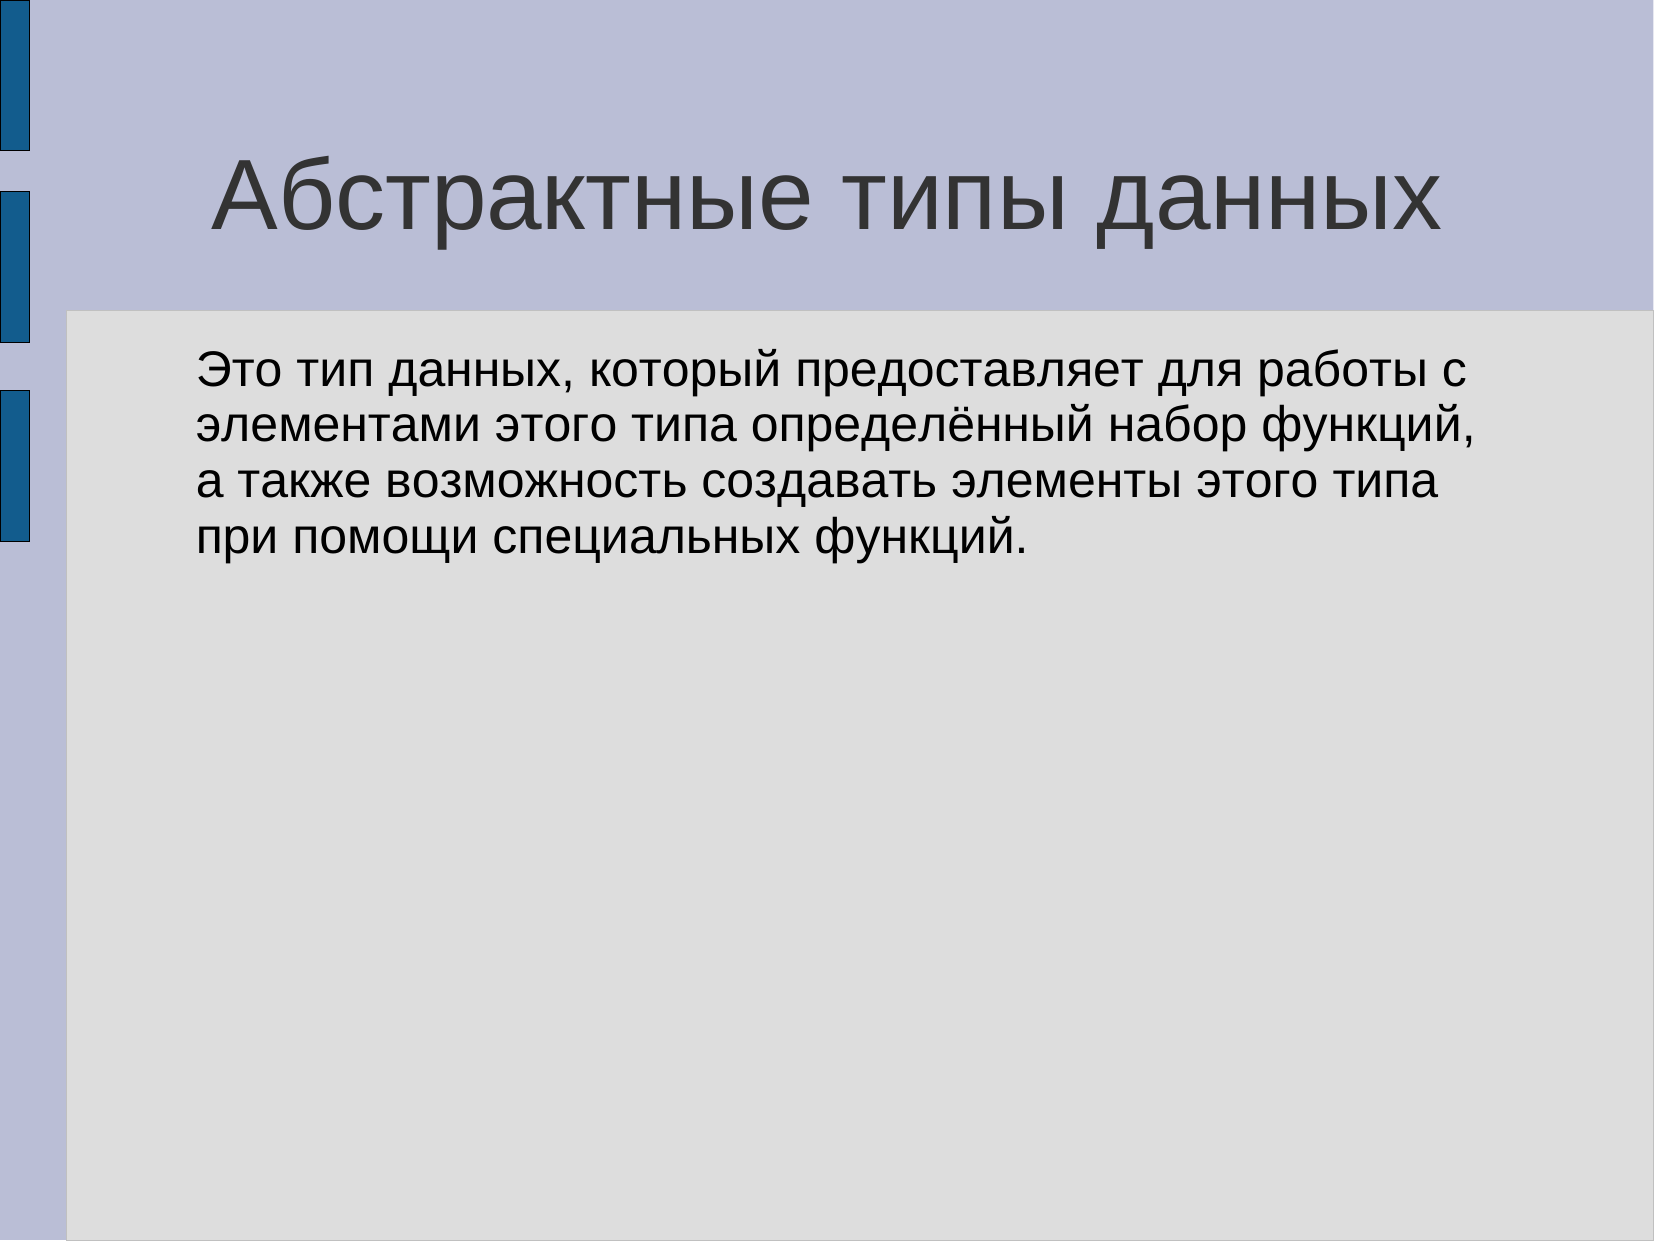

# Абстрактные типы данных
Это тип данных, который предоставляет для работы с элементами этого типа определённый набор функций, а также возможность создавать элементы этого типа при помощи специальных функций.